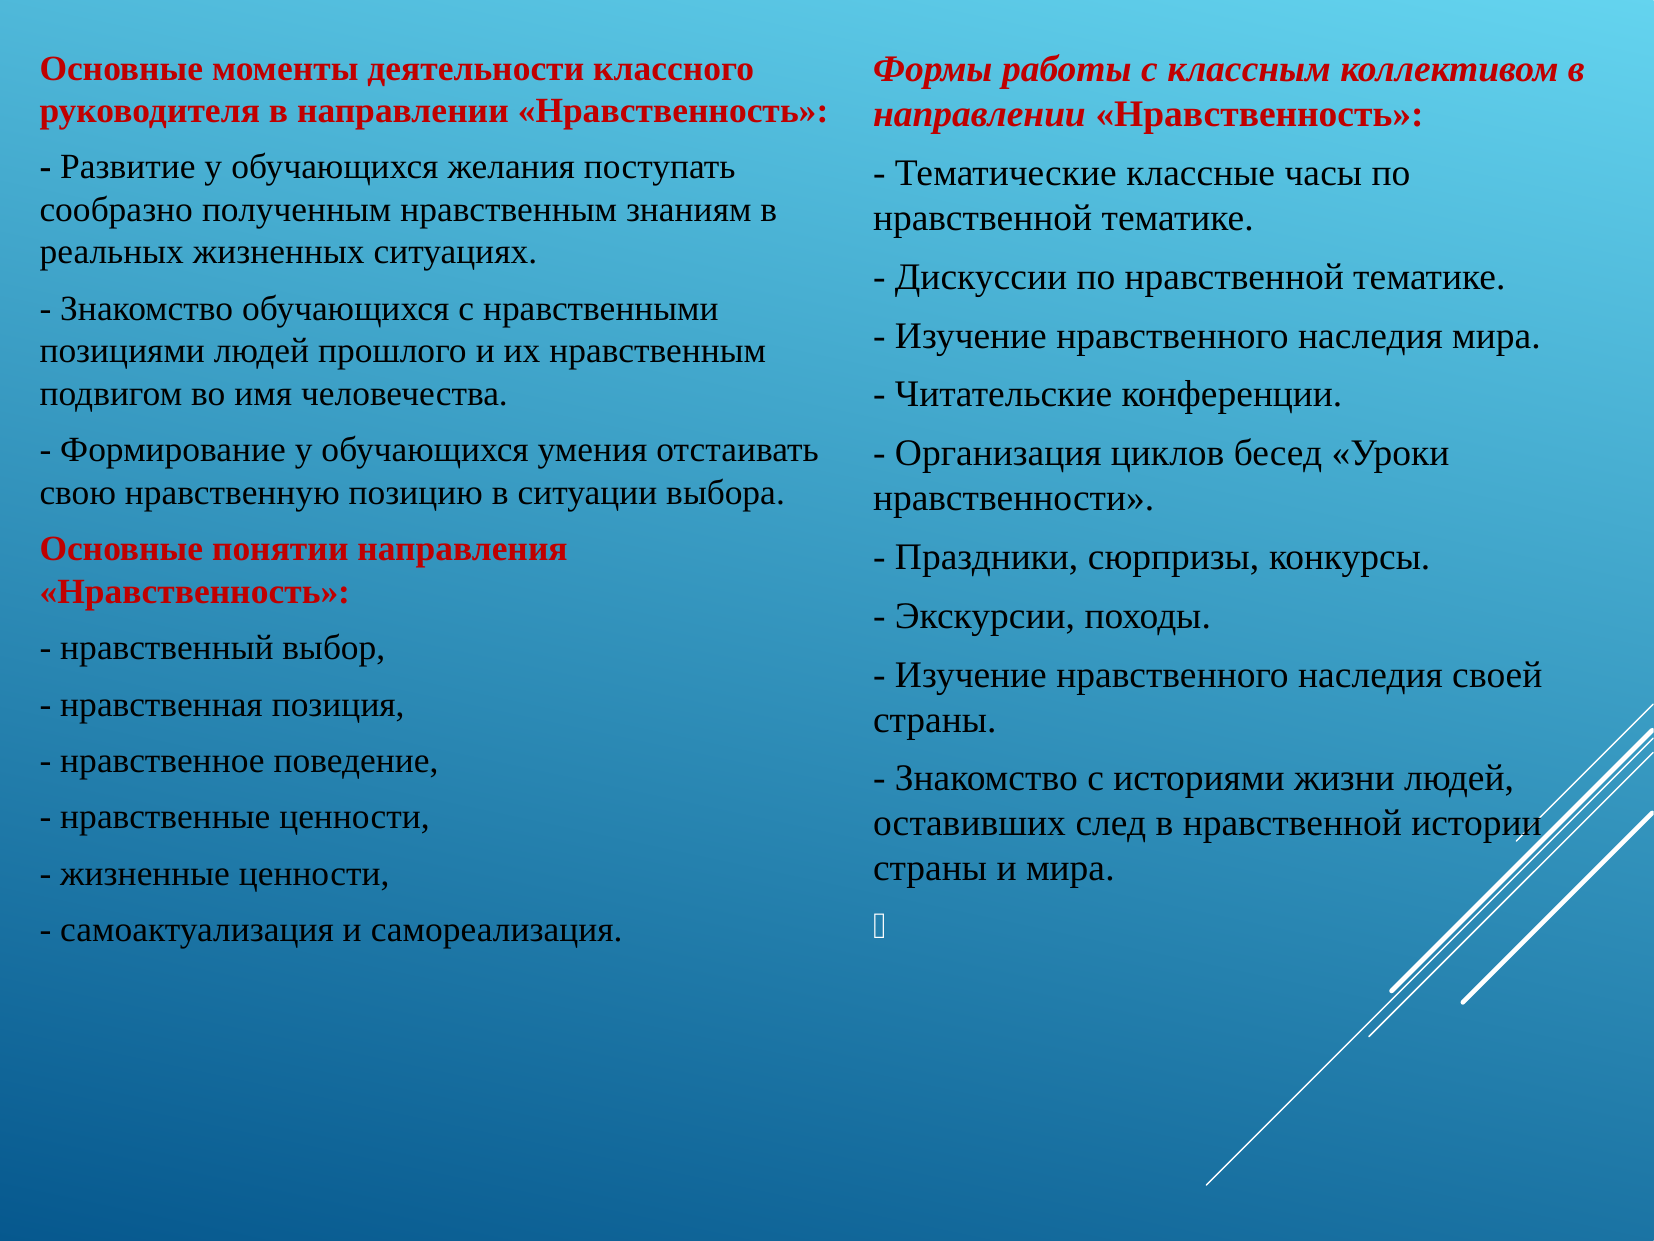

# Основные моменты деятельности классного руководителя в направлении «Нравственность»:
- Развитие у обучающихся желания поступать сообразно полученным нравственным знаниям в реальных жизненных ситуациях.
- Знакомство обучающихся с нравственными позициями людей прошлого и их нравственным подвигом во имя человечества.
- Формирование у обучающихся умения отстаивать свою нравственную позицию в ситуации выбора.
Основные понятии направления «Нравственность»:
- нравственный выбор,
- нравственная позиция,
- нравственное поведение,
- нравственные ценности,
- жизненные ценности,
- самоактуализация и самореализация.
Формы работы с классным коллективом в направлении «Нравственность»:
- Тематические классные часы по нравственной тематике.
- Дискуссии по нравственной тематике.
- Изучение нравственного наследия мира.
- Читательские конференции.
- Организация циклов бесед «Уроки нравственности».
- Праздники, сюрпризы, конкурсы.
- Экскурсии, походы.
- Изучение нравственного наследия своей страны.
- Знакомство с историями жизни людей, оставивших след в нравственной истории страны и мира.